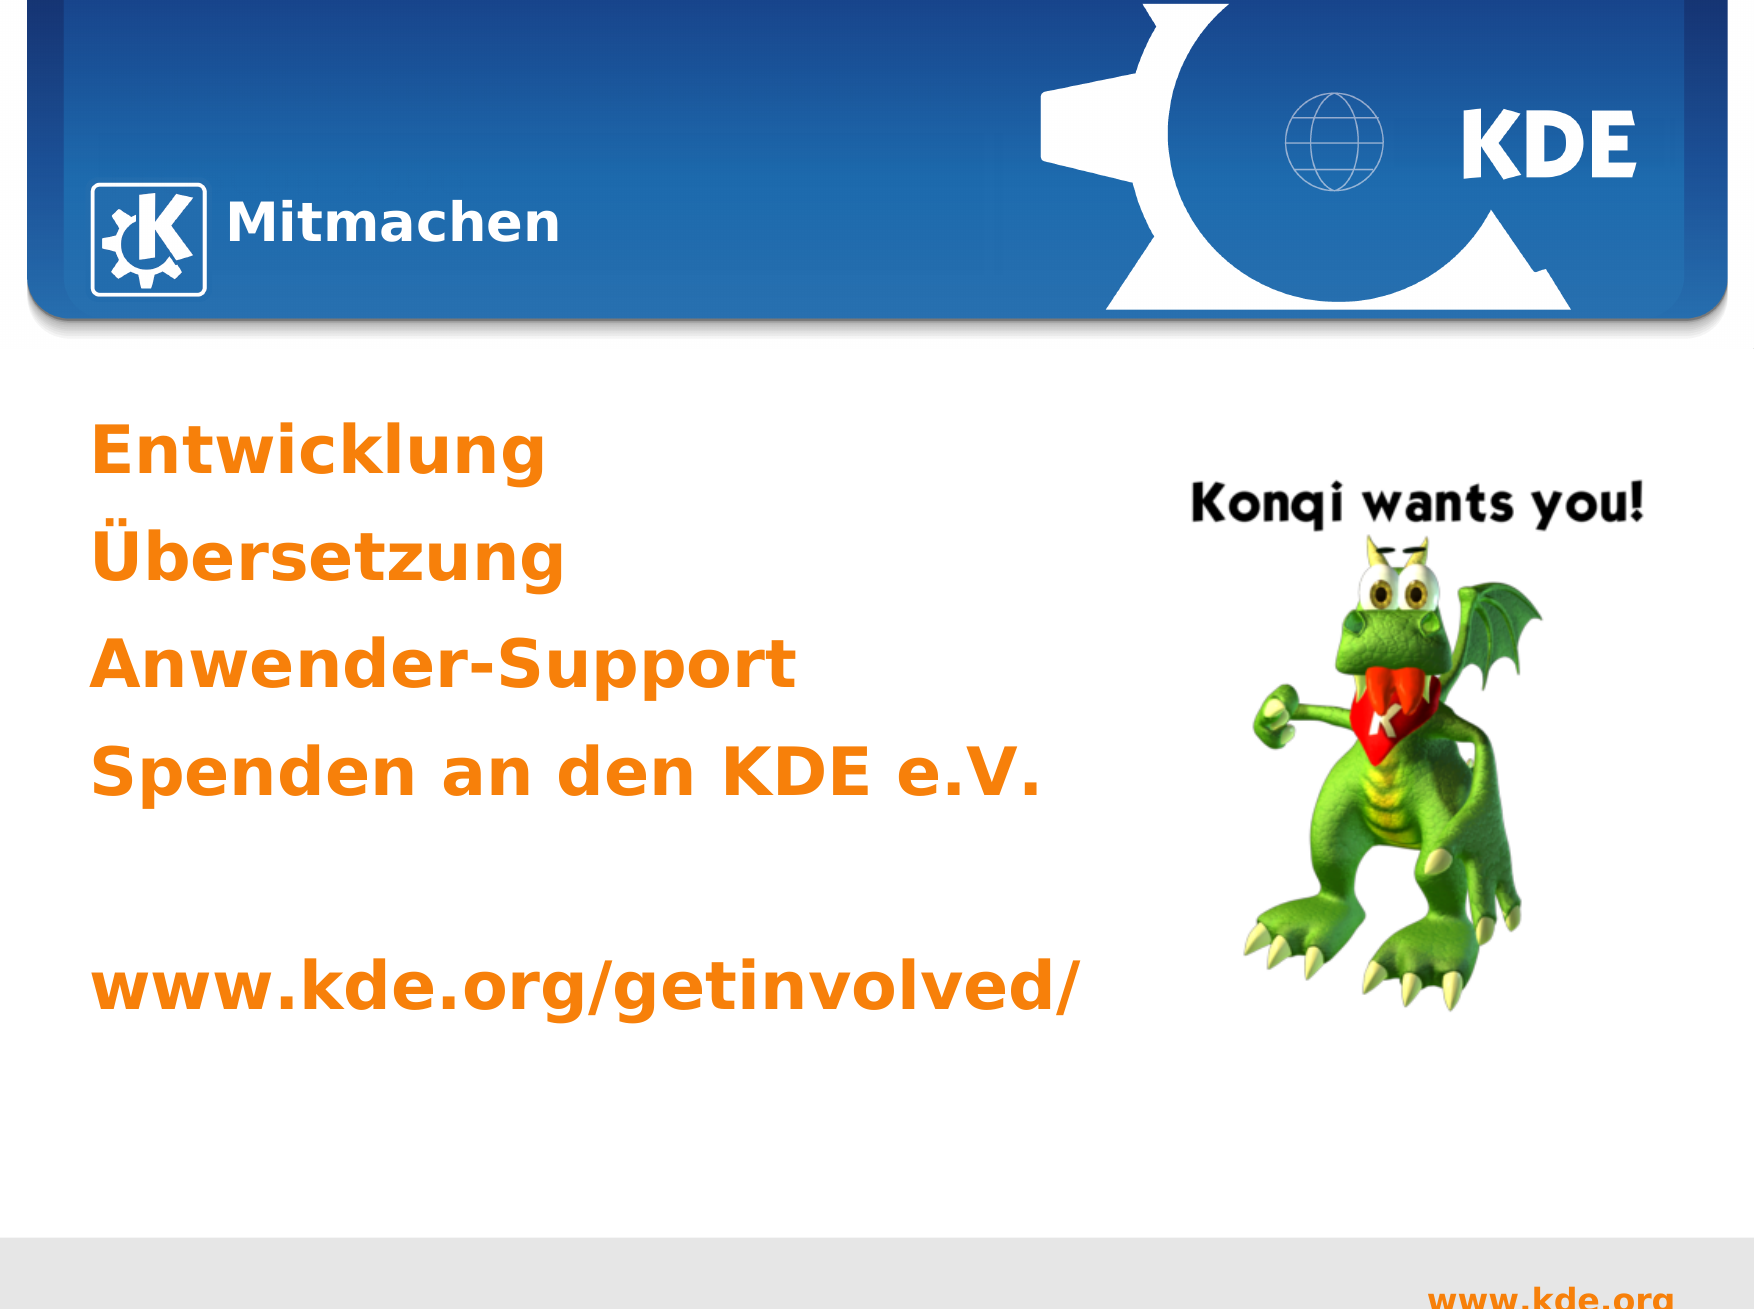

# Mitmachen
Entwicklung
Übersetzung
Anwender-Support
Spenden an den KDE e.V.
www.kde.org/getinvolved/